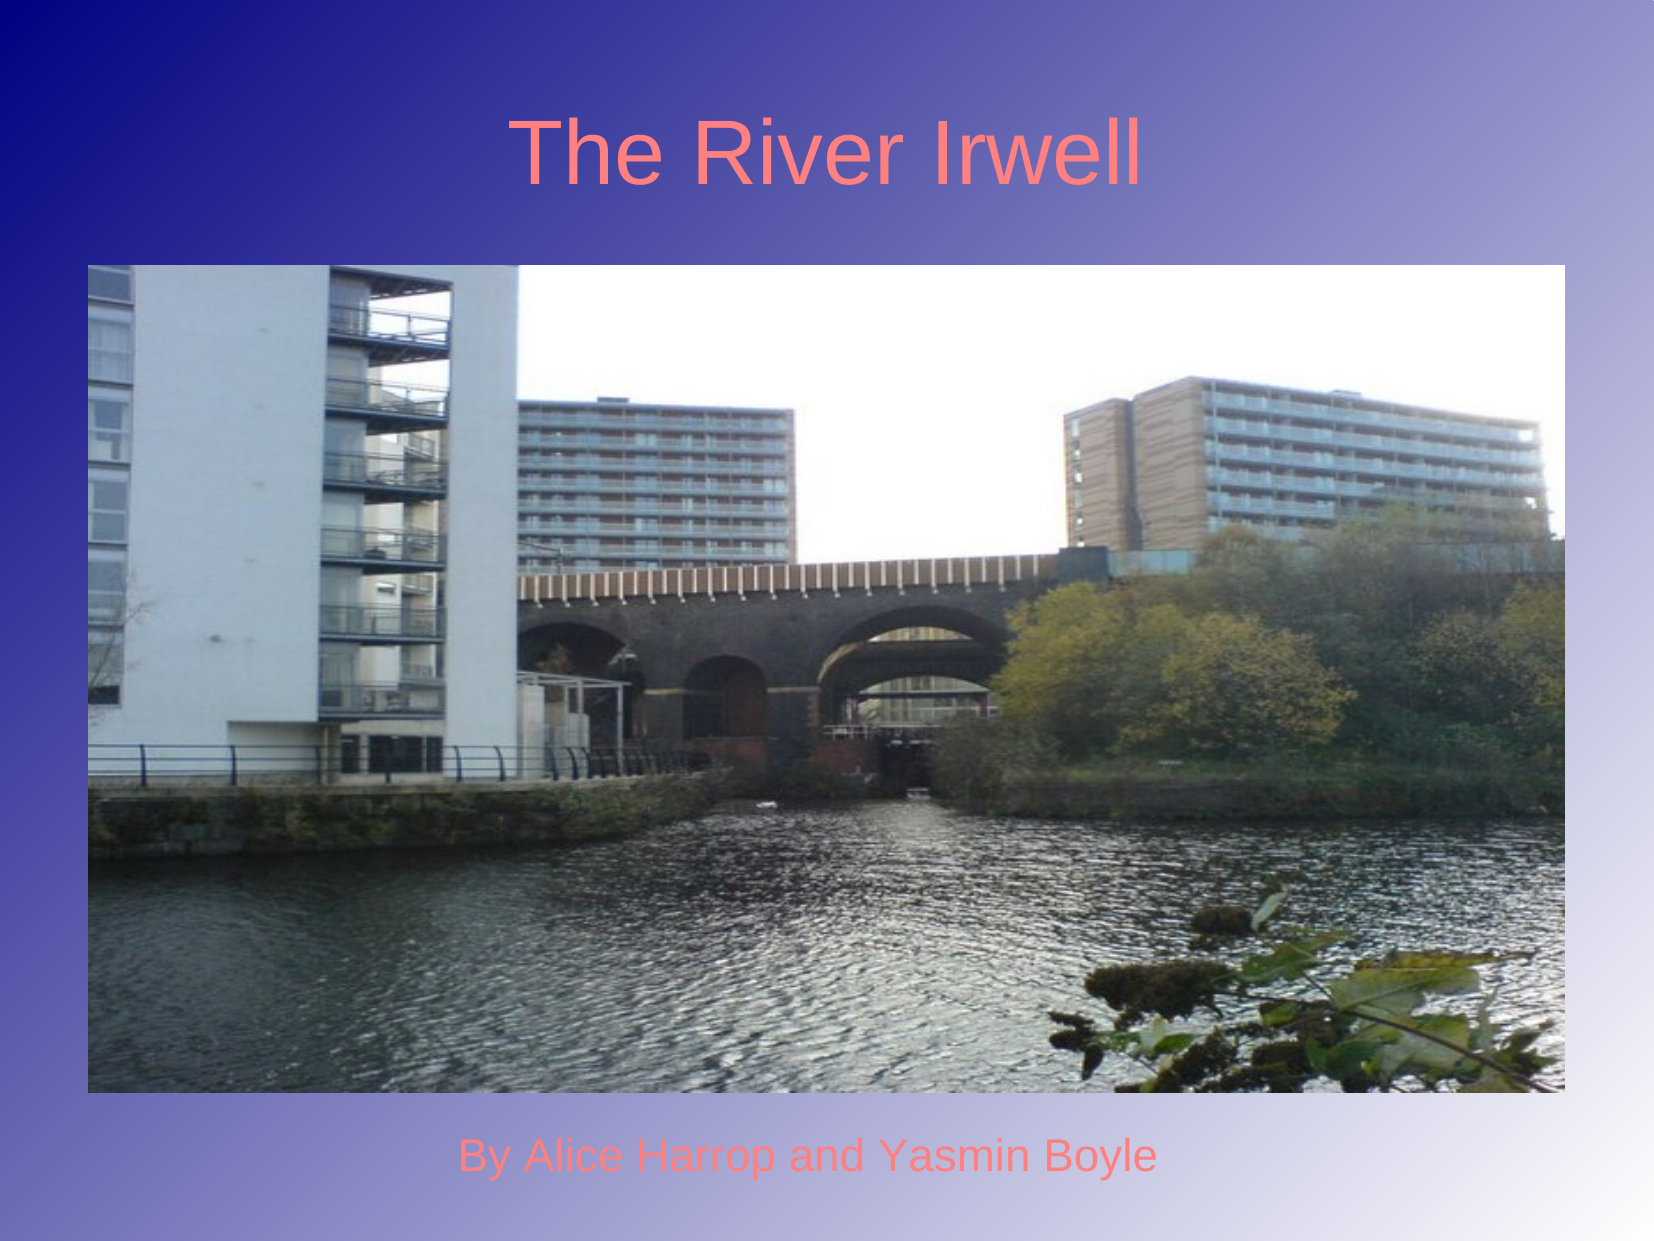

# The River Irwell
By Alice Harrop and Yasmin Boyle